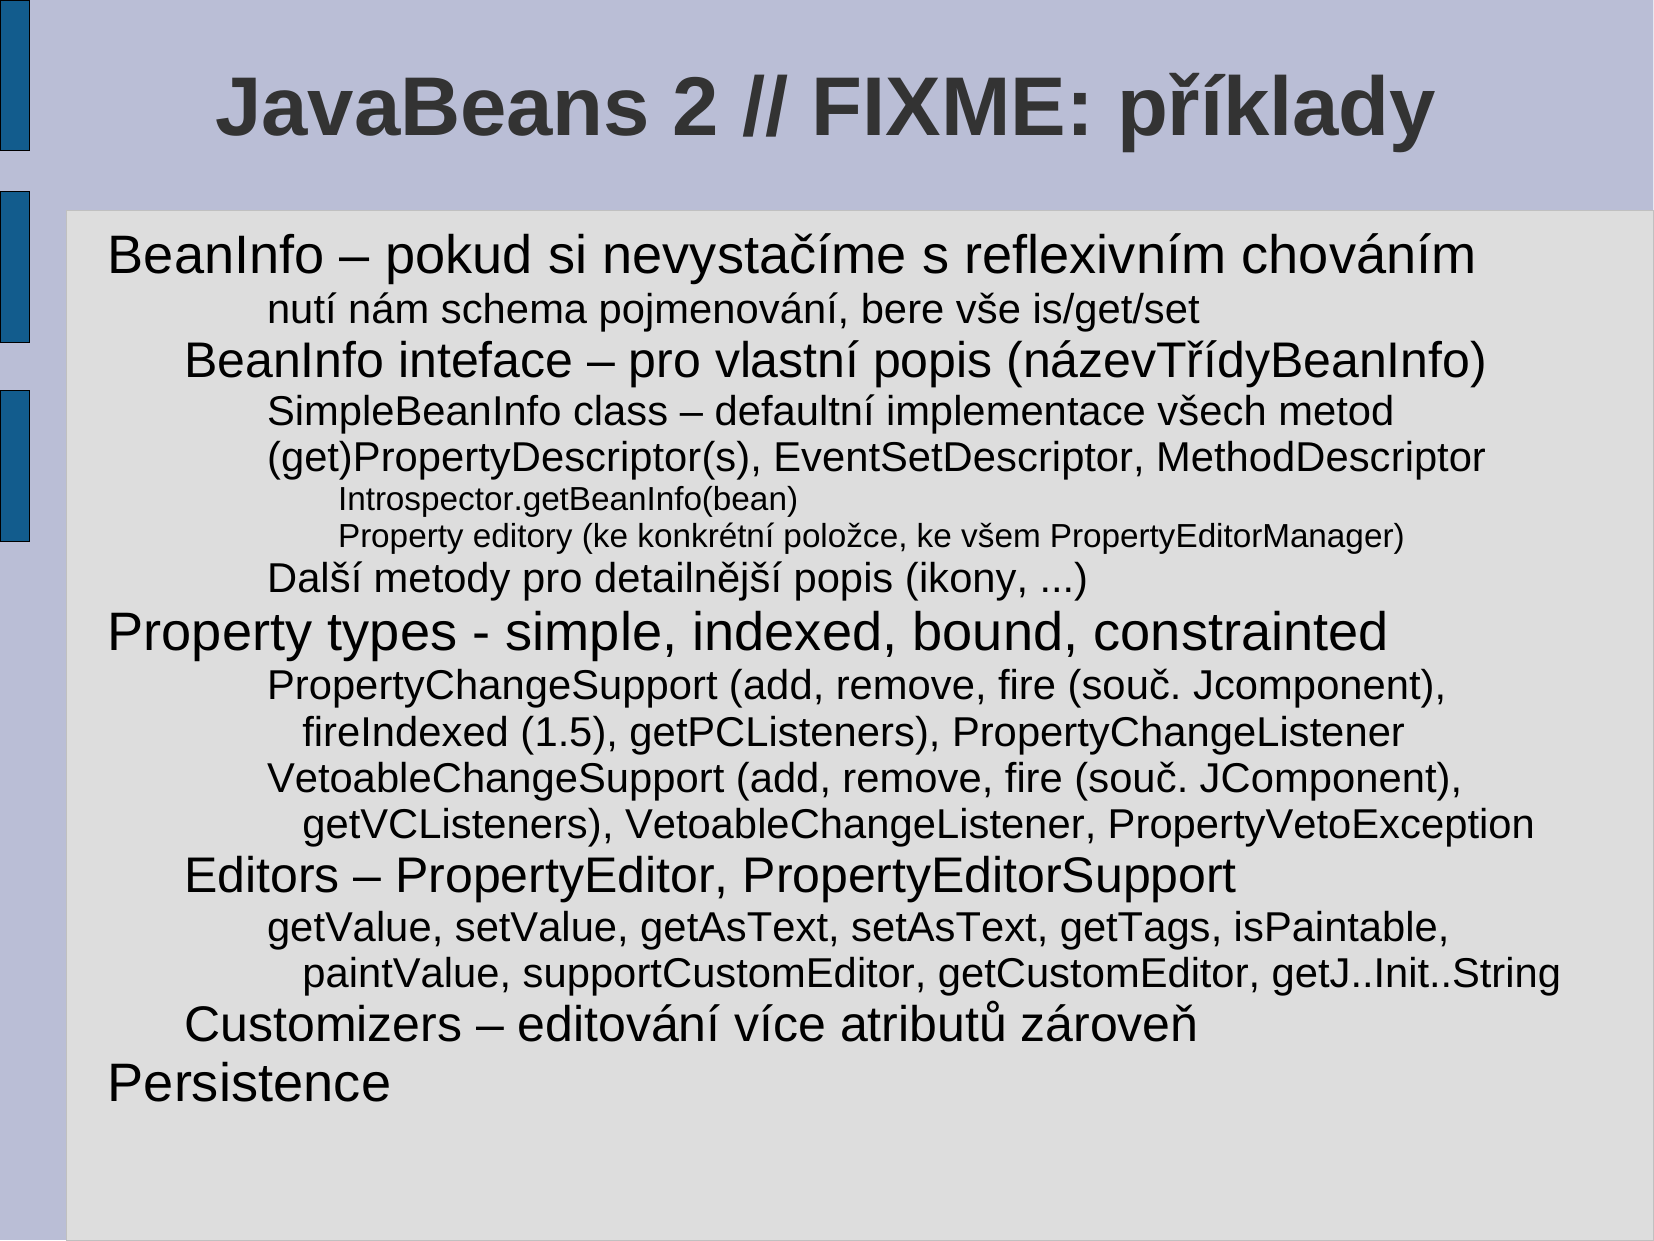

# JavaBeans 2 // FIXME: příklady
BeanInfo – pokud si nevystačíme s reflexivním chováním
nutí nám schema pojmenování, bere vše is/get/set
BeanInfo inteface – pro vlastní popis (názevTřídyBeanInfo)
SimpleBeanInfo class – defaultní implementace všech metod
(get)PropertyDescriptor(s), EventSetDescriptor, MethodDescriptor
Introspector.getBeanInfo(bean)
Property editory (ke konkrétní položce, ke všem PropertyEditorManager)
Další metody pro detailnější popis (ikony, ...)
Property types - simple, indexed, bound, constrainted
PropertyChangeSupport (add, remove, fire (souč. Jcomponent), fireIndexed (1.5), getPCListeners), PropertyChangeListener
VetoableChangeSupport (add, remove, fire (souč. JComponent), getVCListeners), VetoableChangeListener, PropertyVetoException
Editors – PropertyEditor, PropertyEditorSupport
getValue, setValue, getAsText, setAsText, getTags, isPaintable, paintValue, supportCustomEditor, getCustomEditor, getJ..Init..String
Customizers – editování více atributů zároveň
Persistence